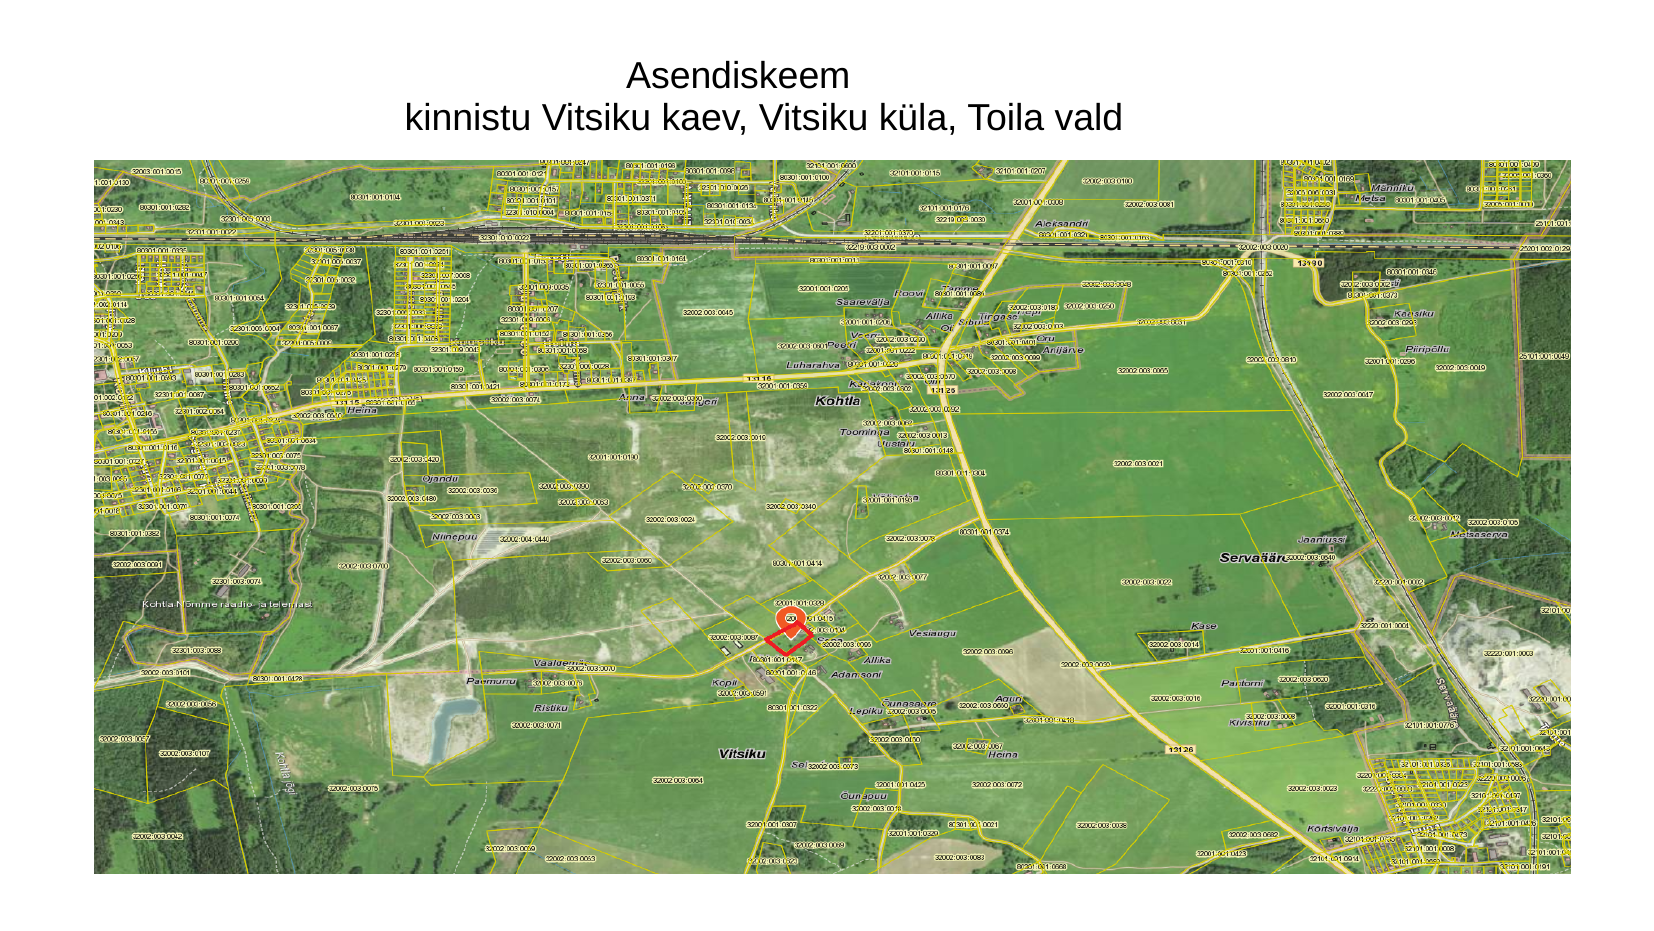

Asendiskeem
				kinnistu Vitsiku kaev, Vitsiku küla, Toila vald